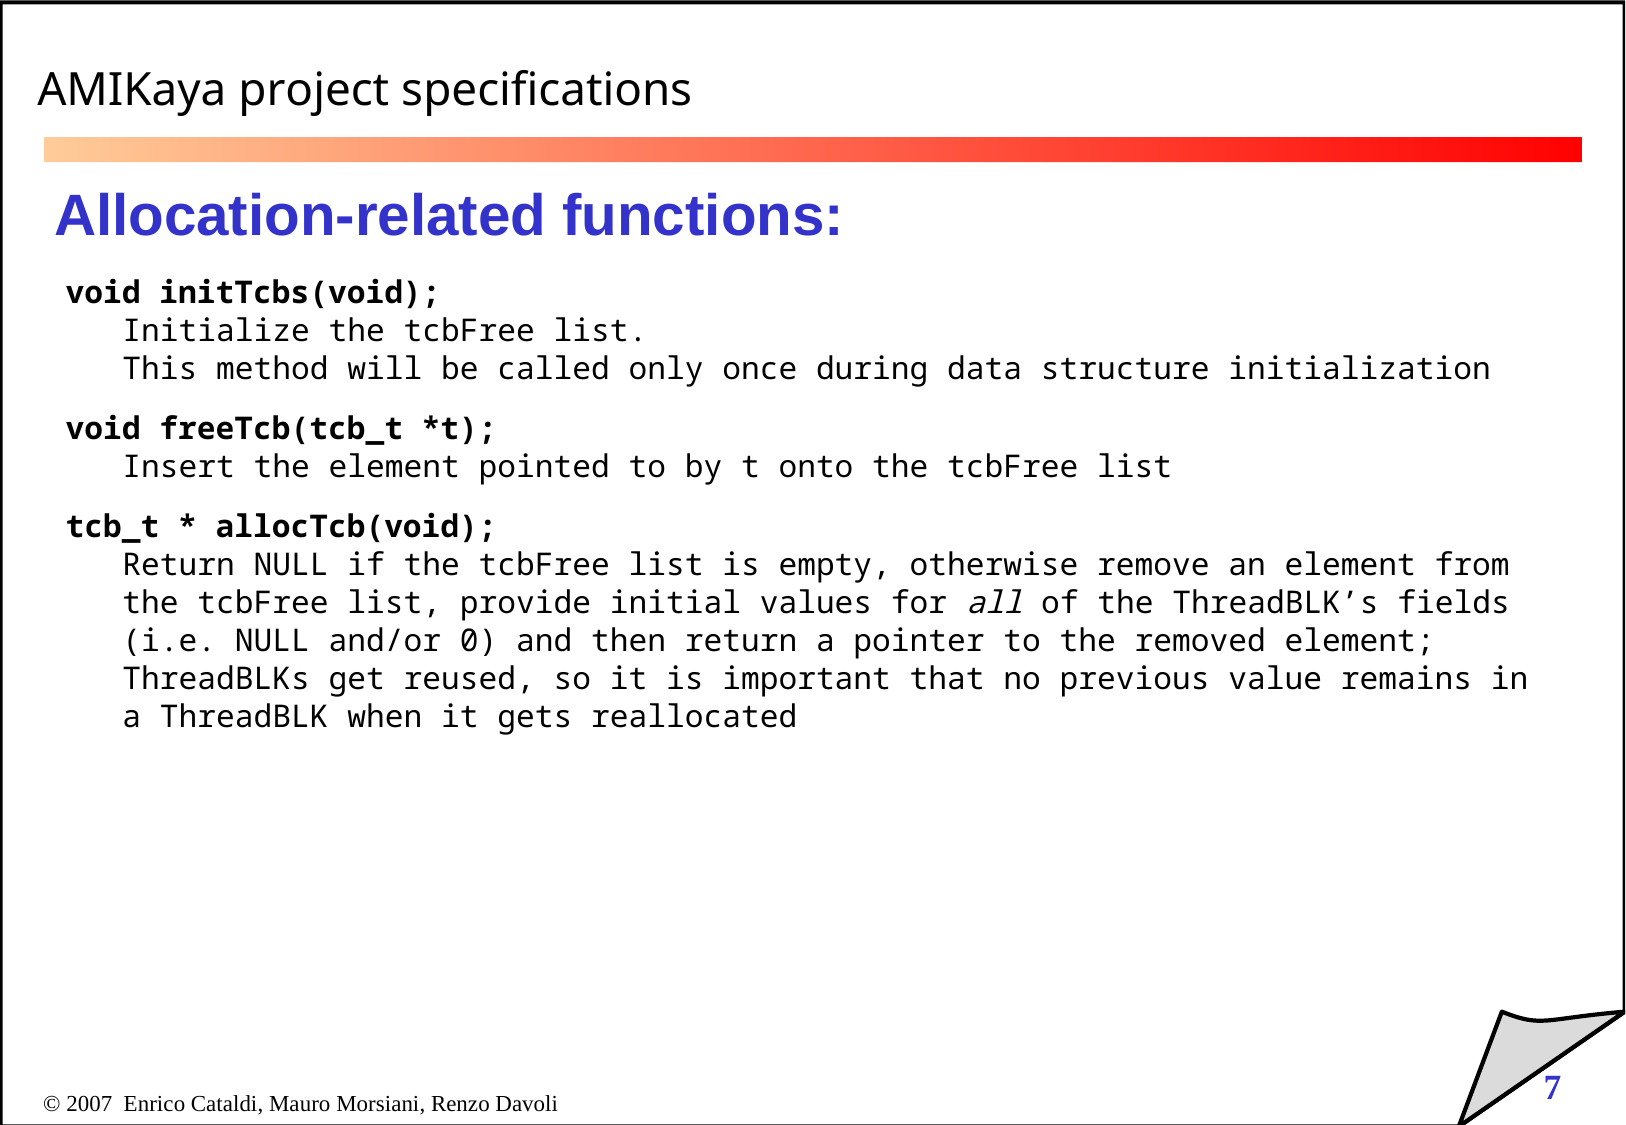

# AMIKaya project specifications
Allocation-related functions:
void initTcbs(void);
Initialize the tcbFree list.
This method will be called only once during data structure initialization
void freeTcb(tcb_t *t);
Insert the element pointed to by t onto the tcbFree list
tcb_t * allocTcb(void);
Return NULL if the tcbFree list is empty, otherwise remove an element from
the tcbFree list, provide initial values for all of the ThreadBLK’s fields
(i.e. NULL and/or 0) and then return a pointer to the removed element;
ThreadBLKs get reused, so it is important that no previous value remains in
a ThreadBLK when it gets reallocated